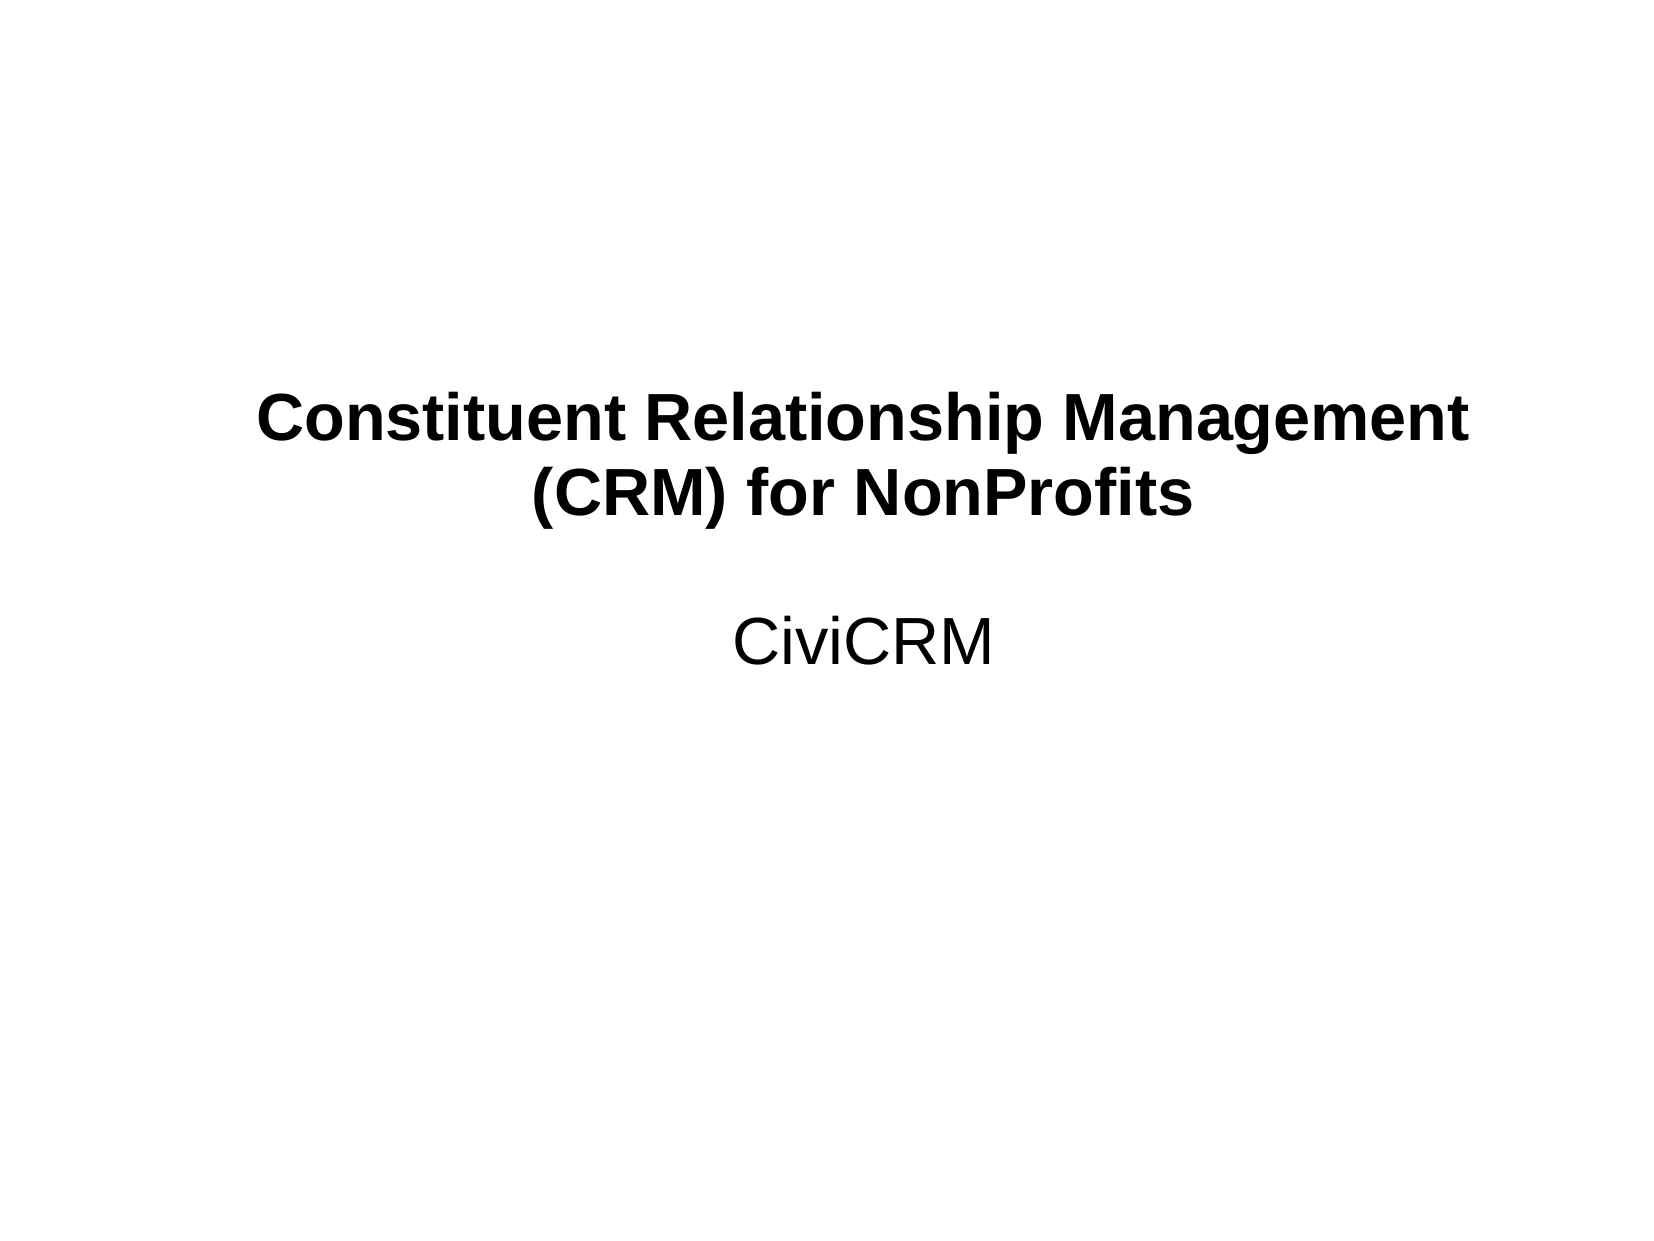

# Constituent Relationship Management (CRM) for NonProfits
CiviCRM